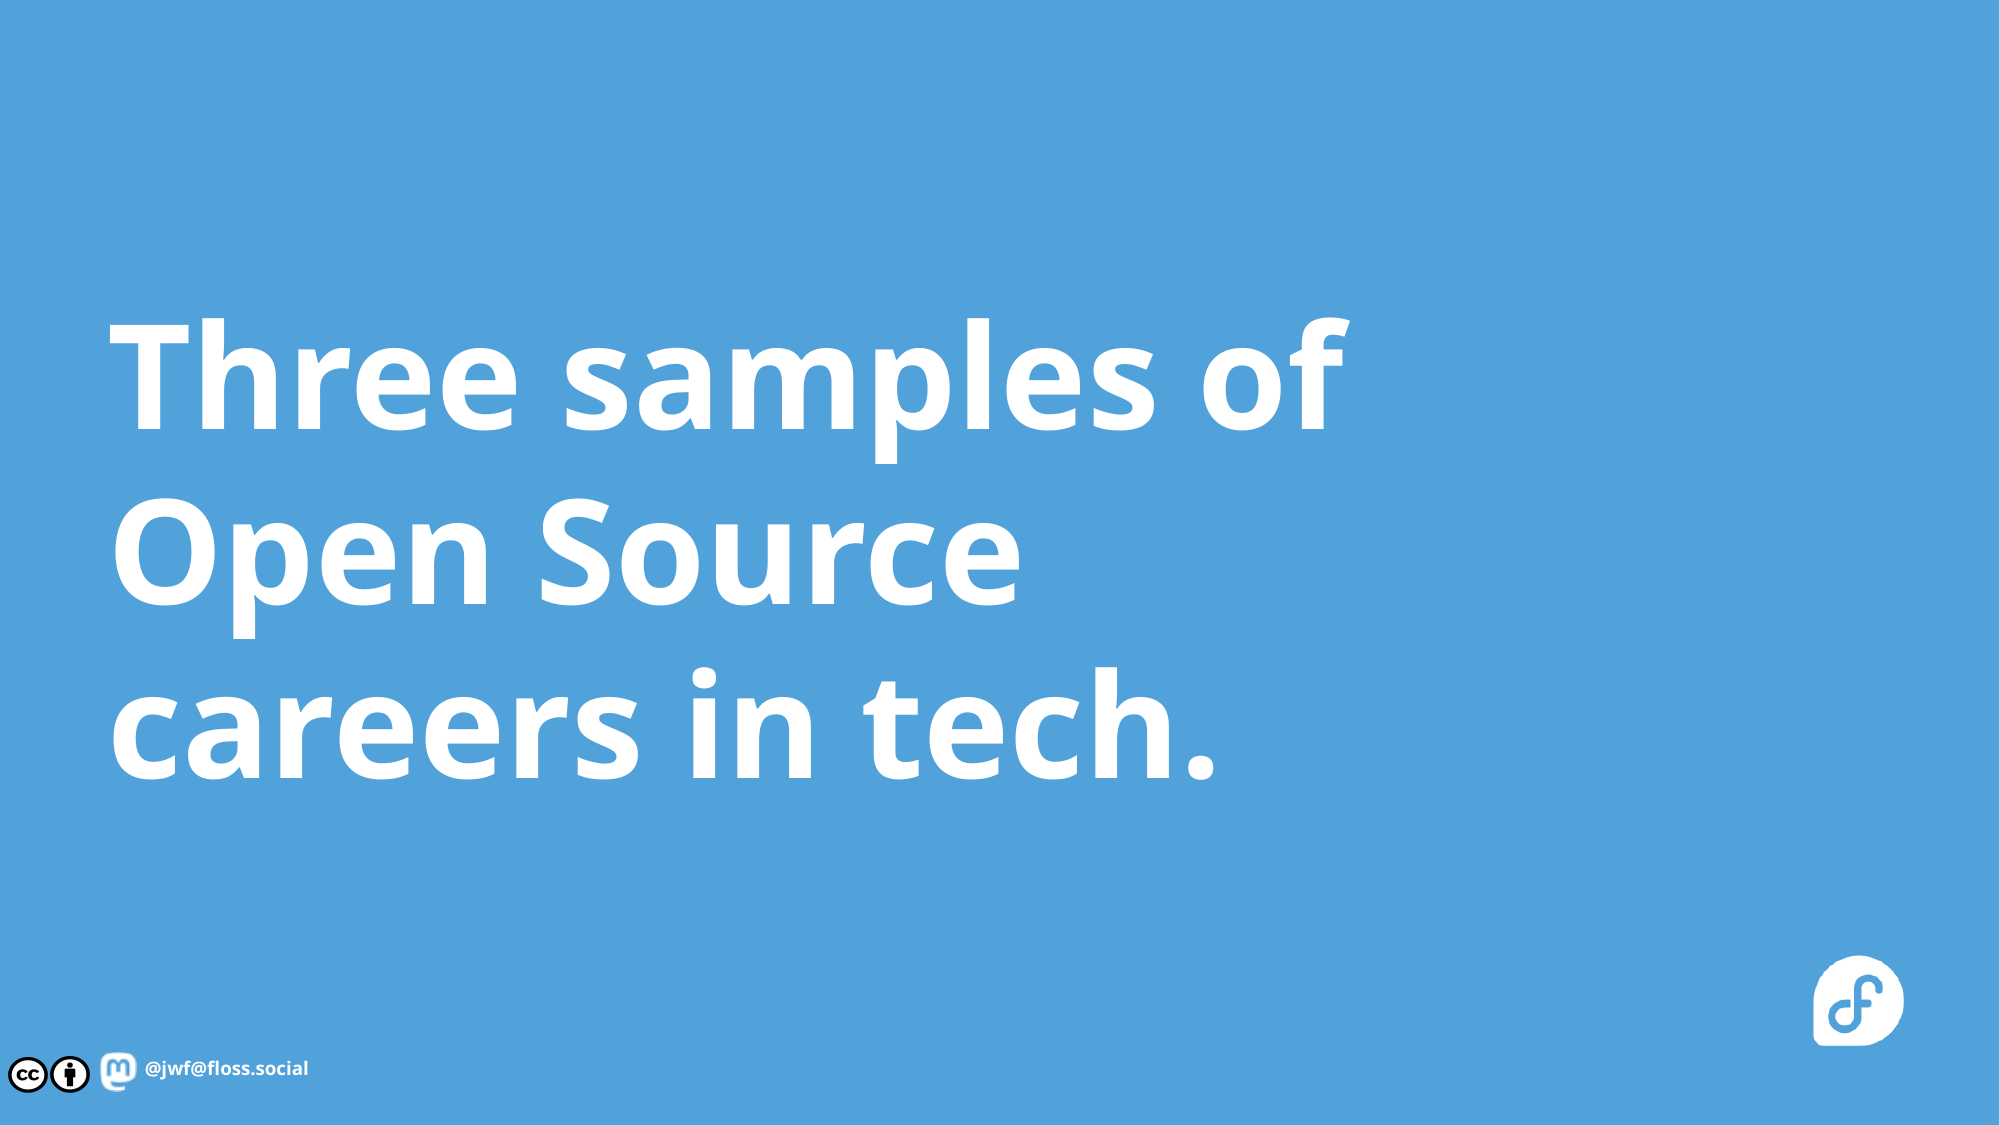

# Three samples of Open Source careers in tech.
@jwf@floss.social